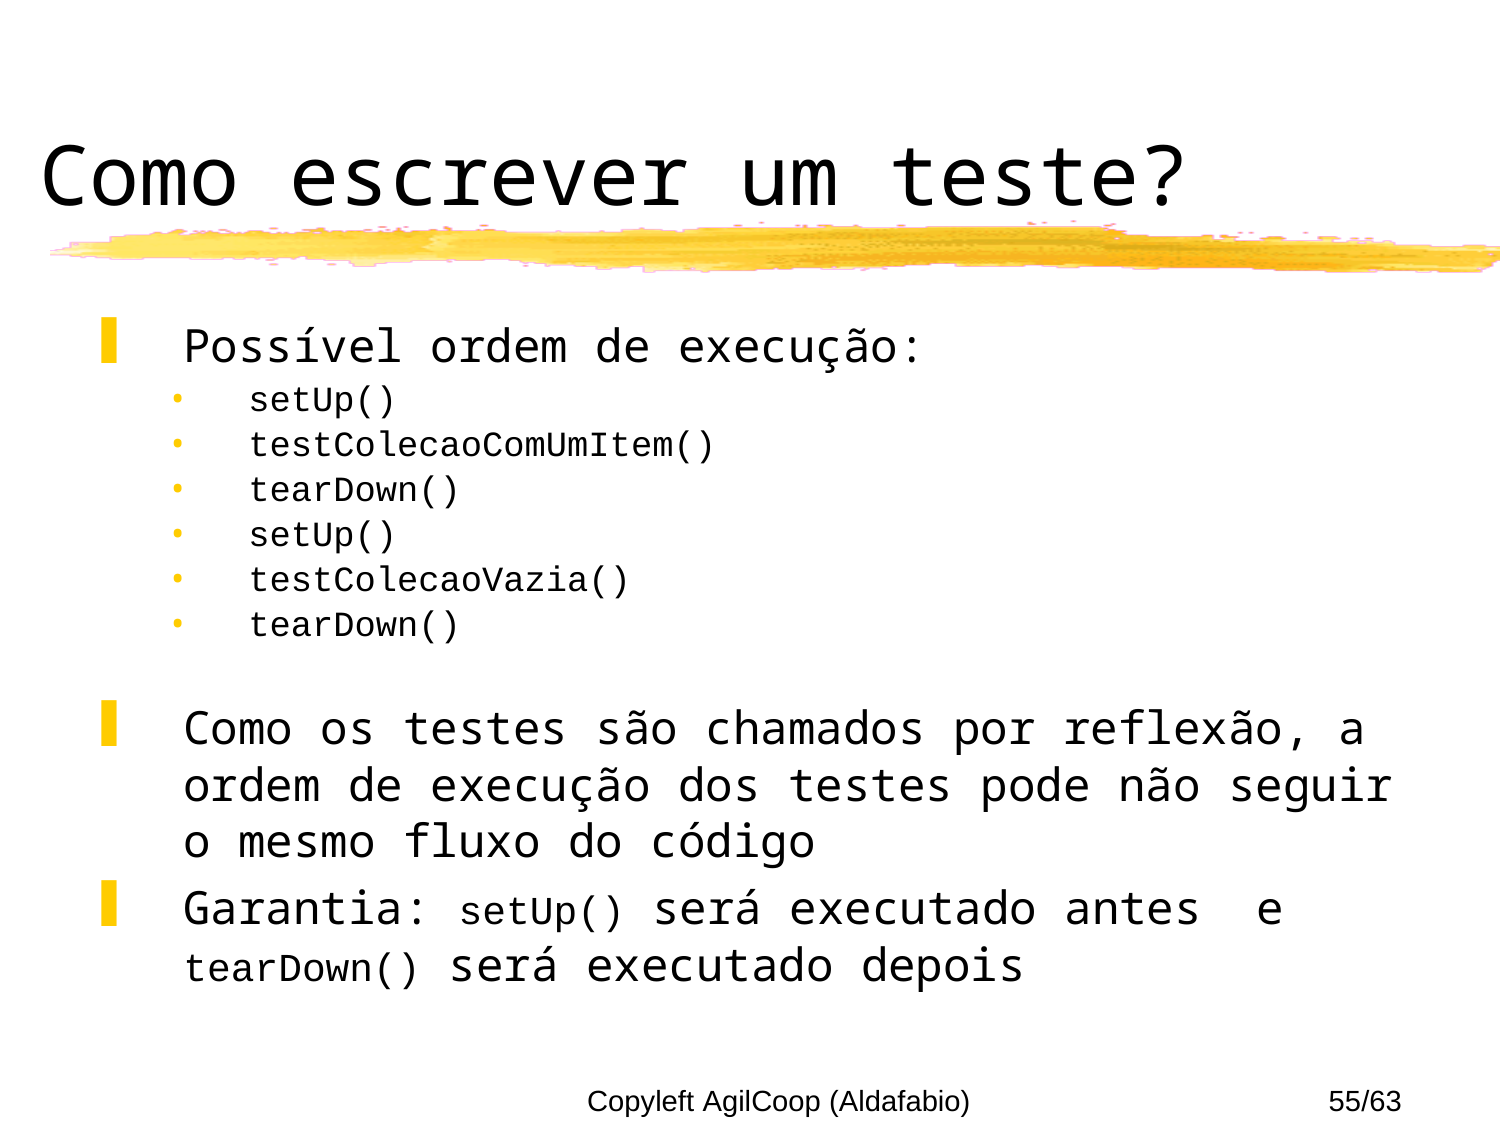

# Como escrever um teste?
Possível ordem de execução:
setUp()
testColecaoComUmItem()
tearDown()
setUp()
testColecaoVazia()
tearDown()
Como os testes são chamados por reflexão, a ordem de execução dos testes pode não seguir o mesmo fluxo do código
Garantia: setUp() será executado antes e tearDown() será executado depois
55